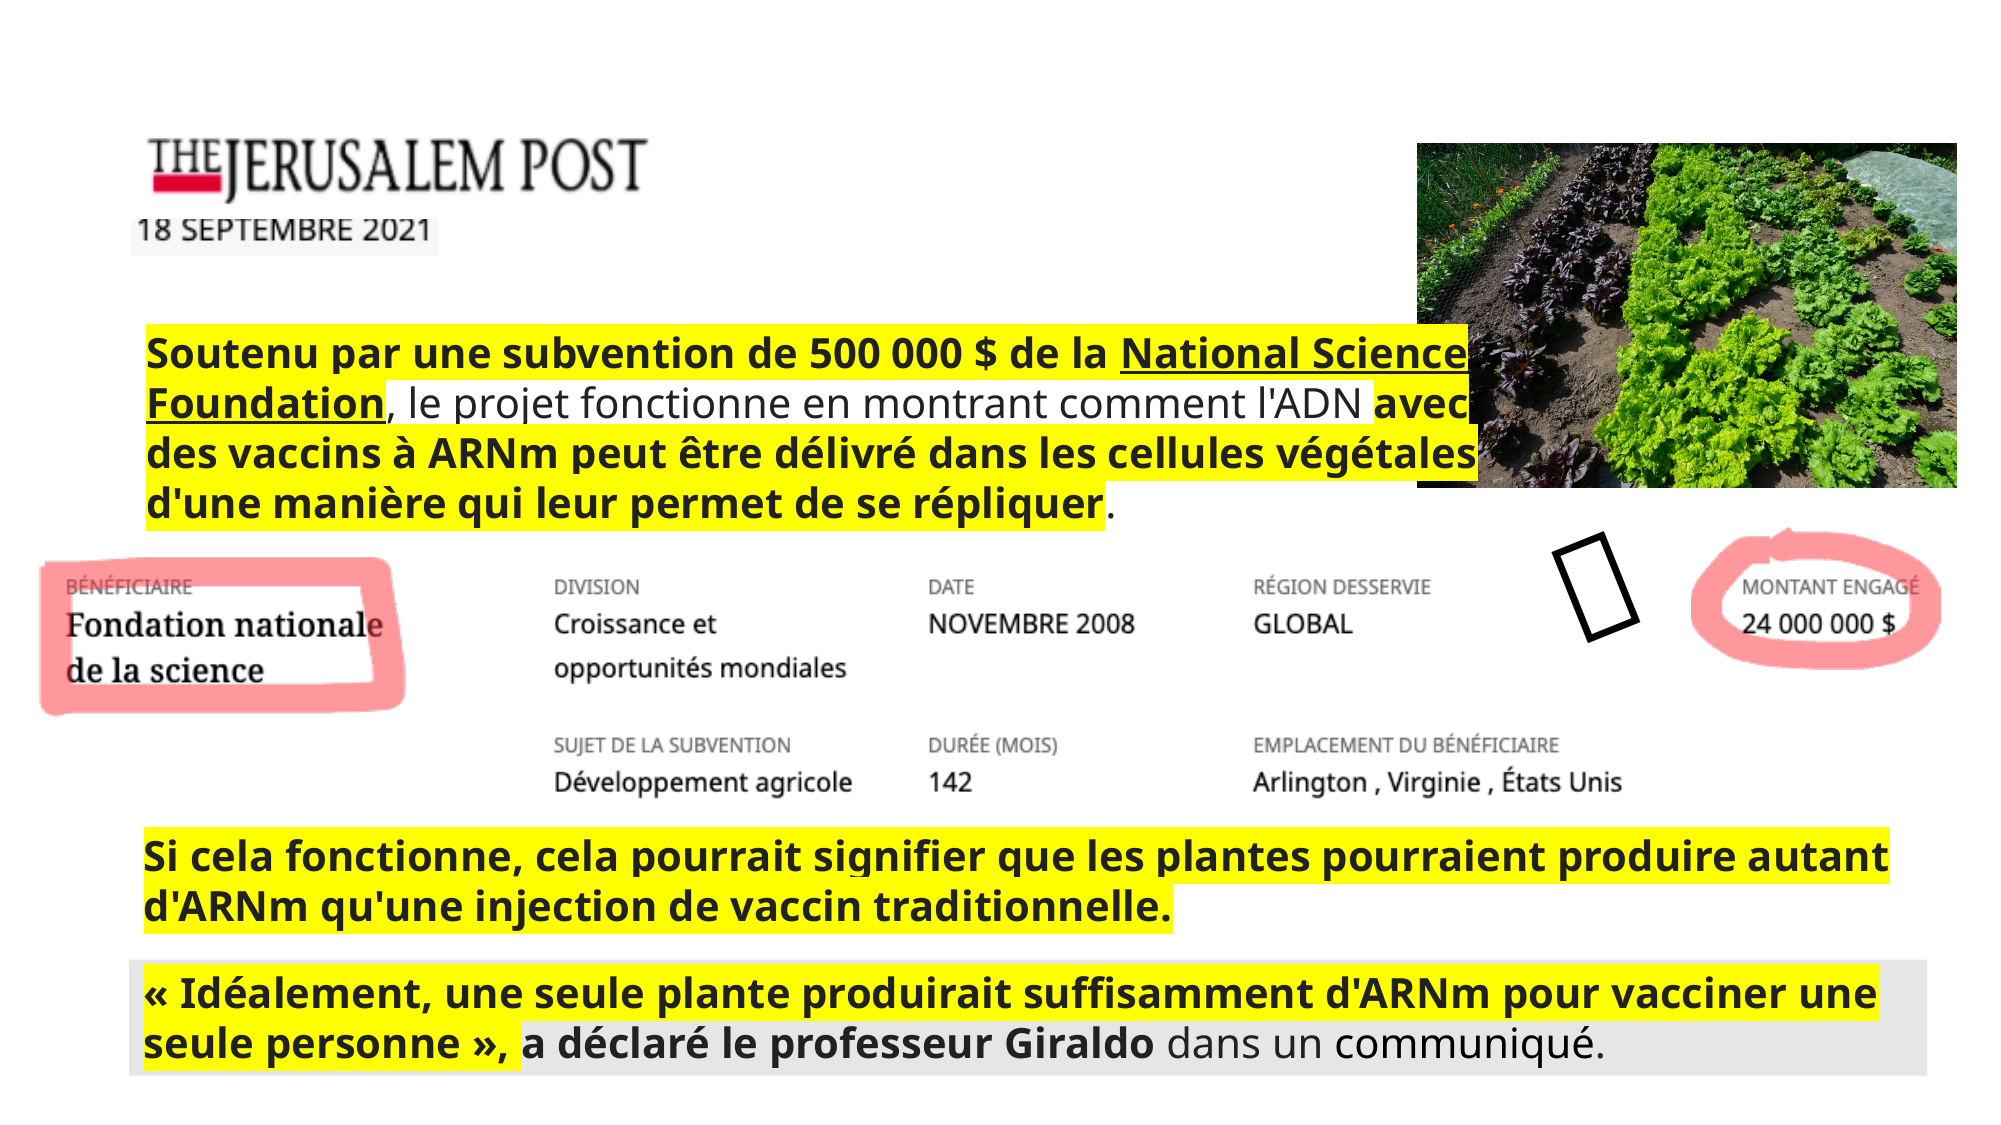

Soutenu par une subvention de 500 000 $ de la National Science Foundation, le projet fonctionne en montrant comment l'ADN avec des vaccins à ARNm peut être délivré dans les cellules végétales d'une manière qui leur permet de se répliquer.
💉
Si cela fonctionne, cela pourrait signifier que les plantes pourraient produire autant d'ARNm qu'une injection de vaccin traditionnelle.
« Idéalement, une seule plante produirait suffisamment d'ARNm pour vacciner une seule personne », a déclaré le professeur Giraldo dans un communiqué.